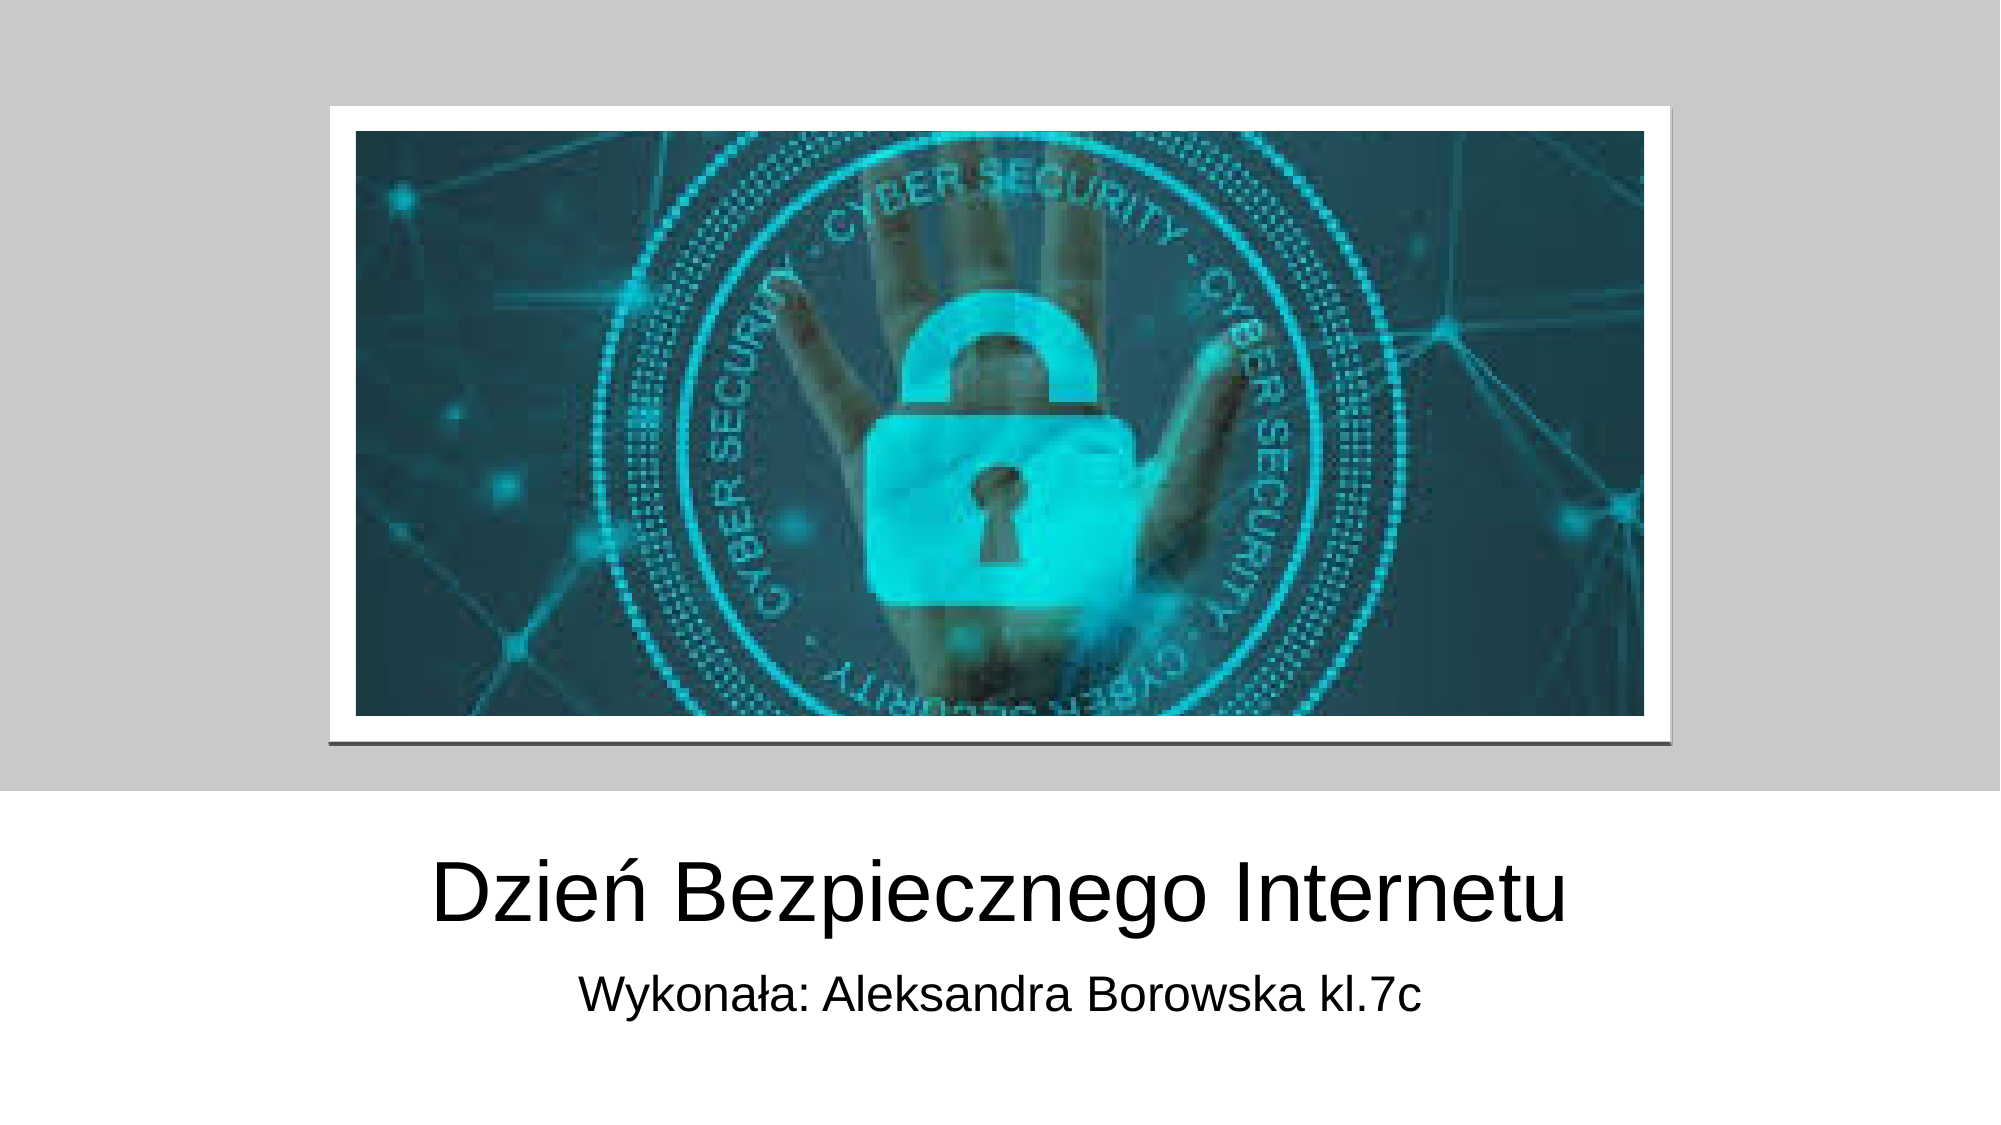

# Dzień Bezpiecznego Internetu
Wykonała: Aleksandra Borowska kl.7c